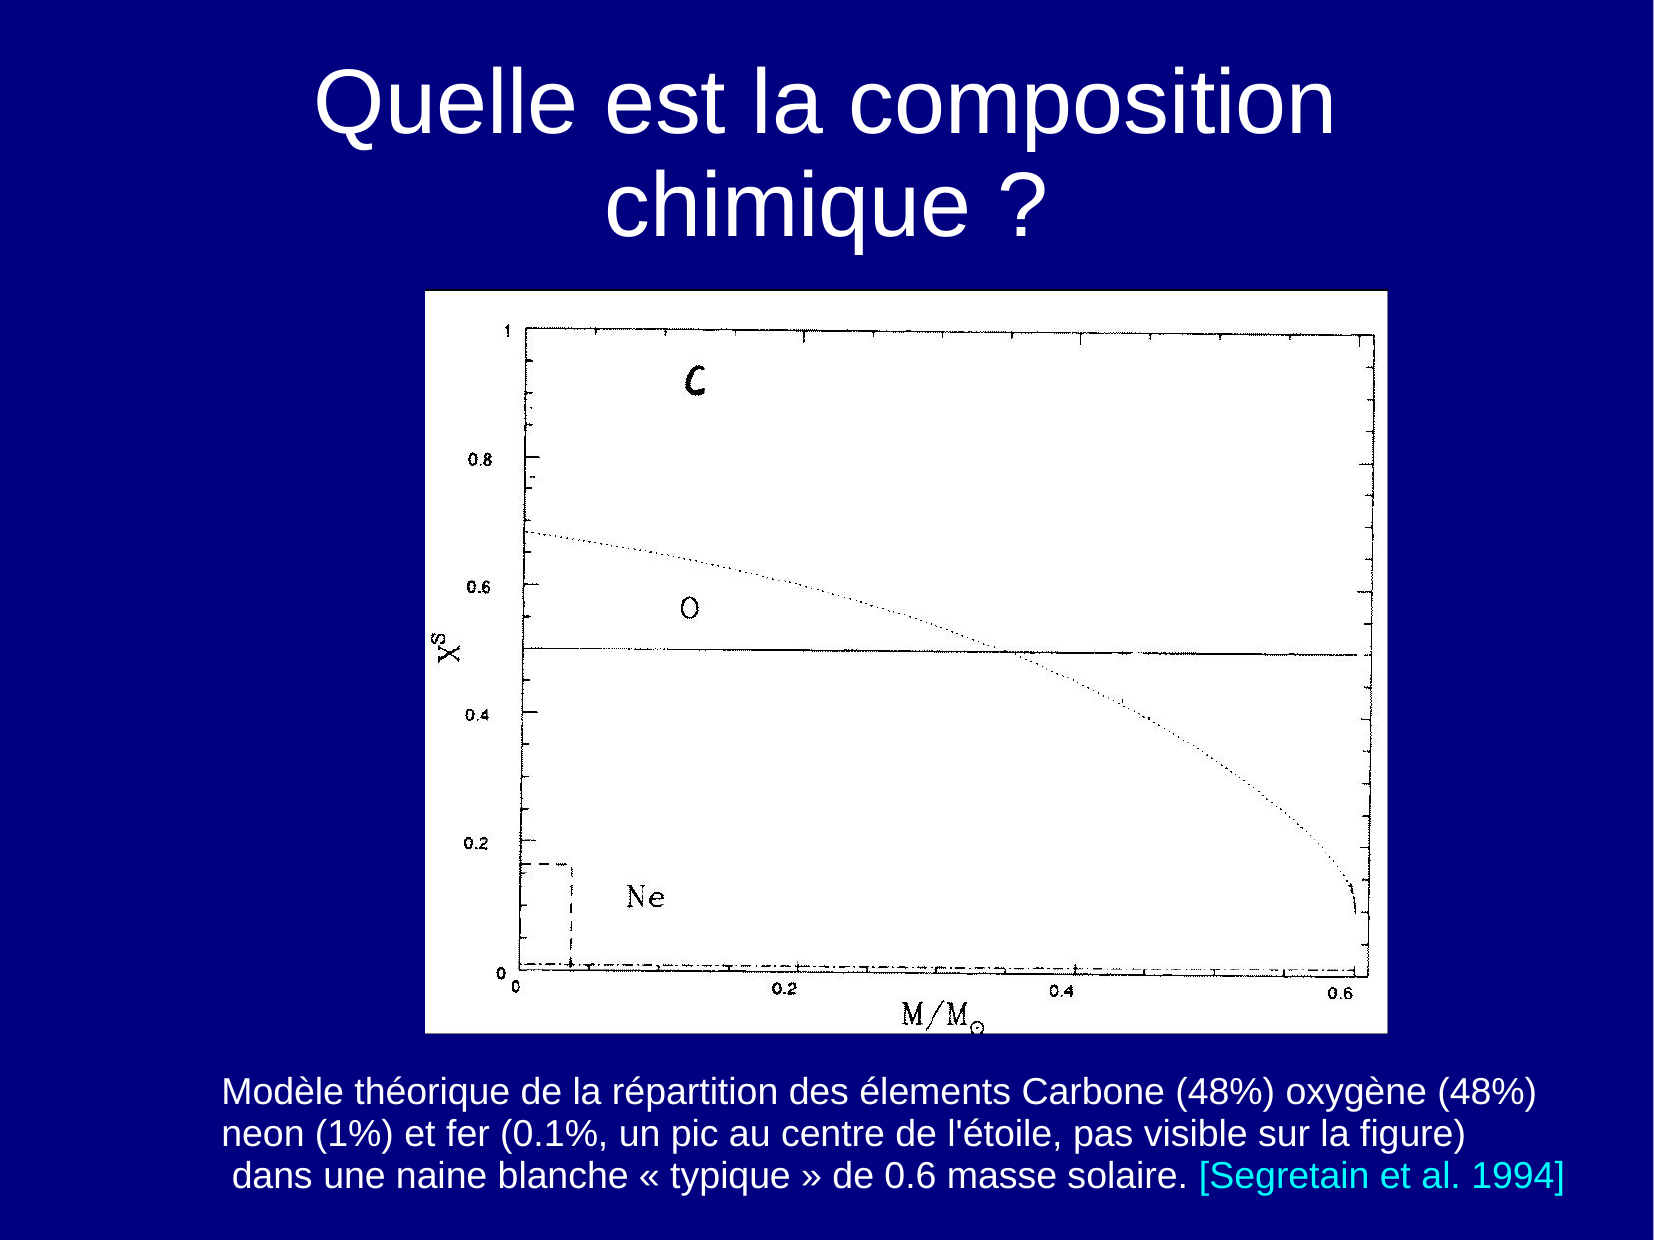

# Quelle est la composition chimique ?
Modèle théorique de la répartition des élements Carbone (48%) oxygène (48%)
neon (1%) et fer (0.1%, un pic au centre de l'étoile, pas visible sur la figure)
 dans une naine blanche « typique » de 0.6 masse solaire. [Segretain et al. 1994]